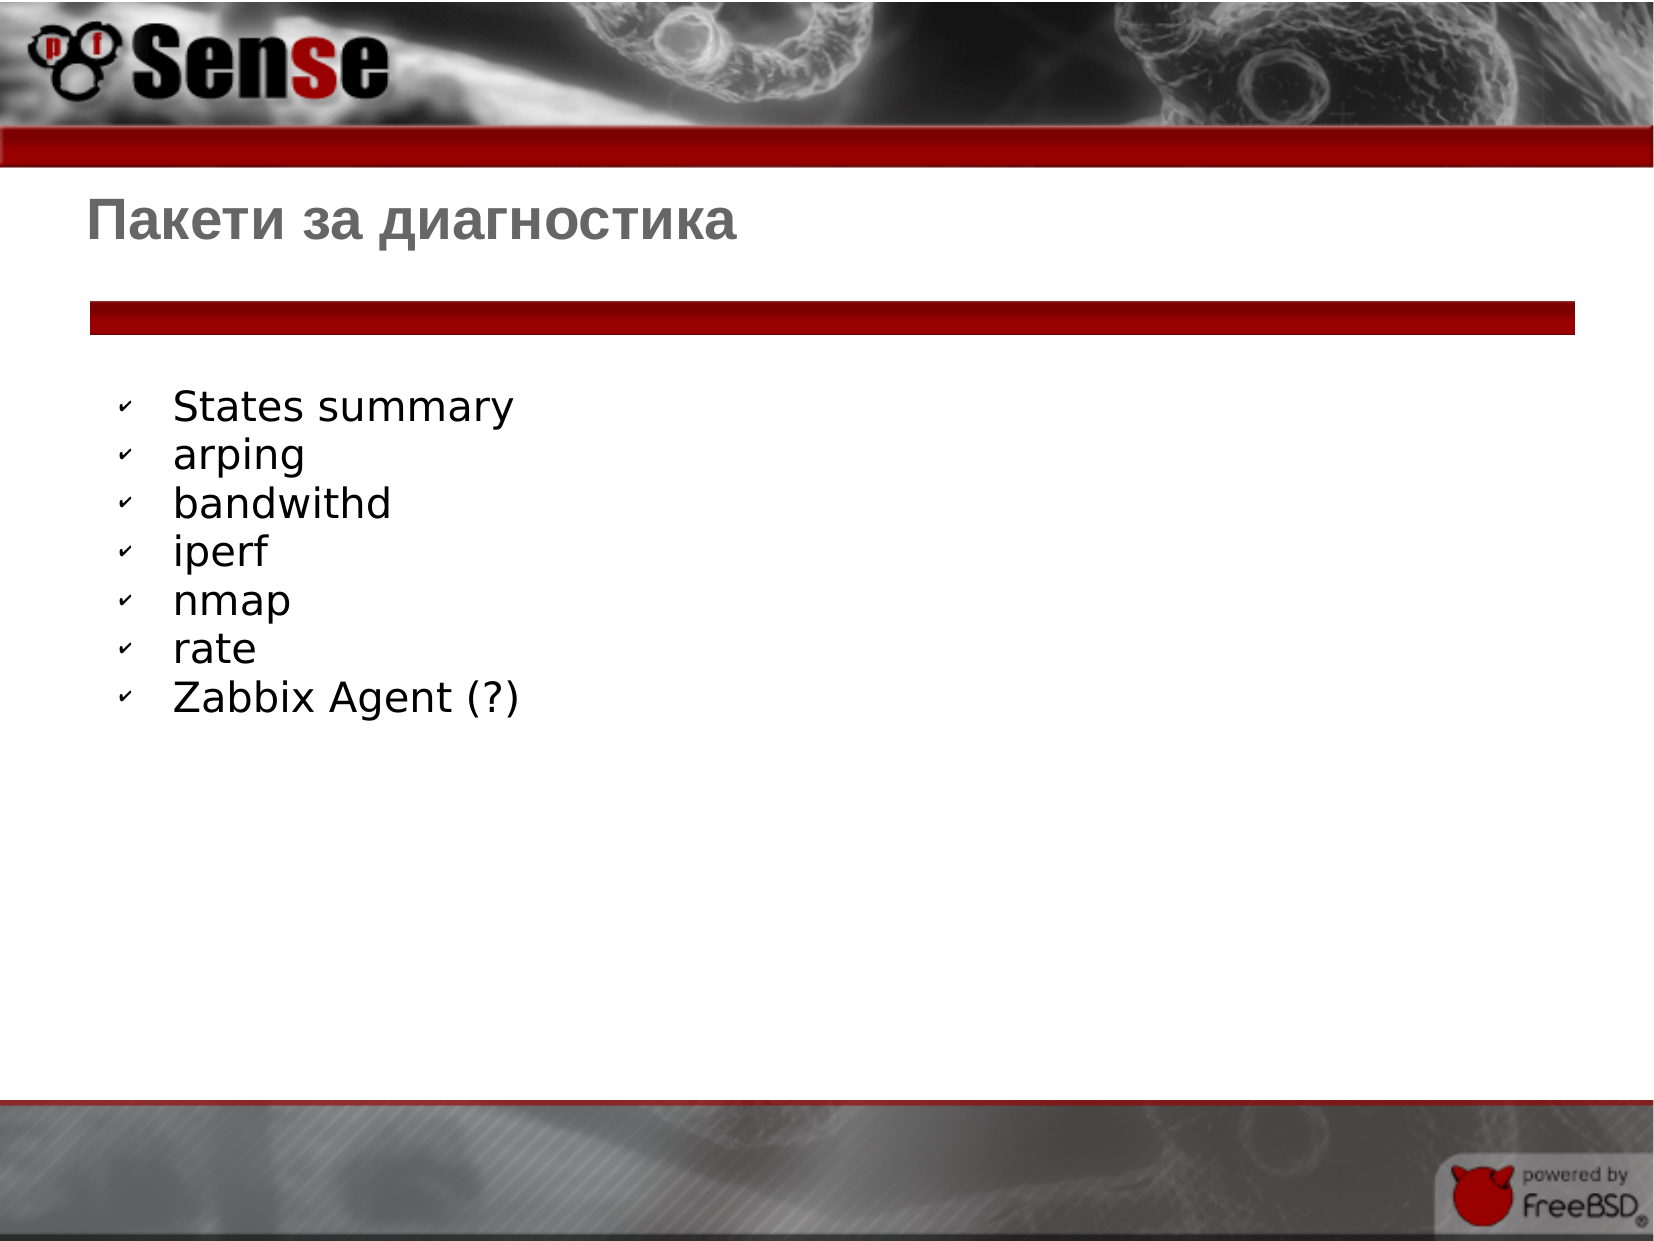

# Пакети за диагностика
States summary
arping
bandwithd
iperf
nmap
rate
Zabbix Agent (?)